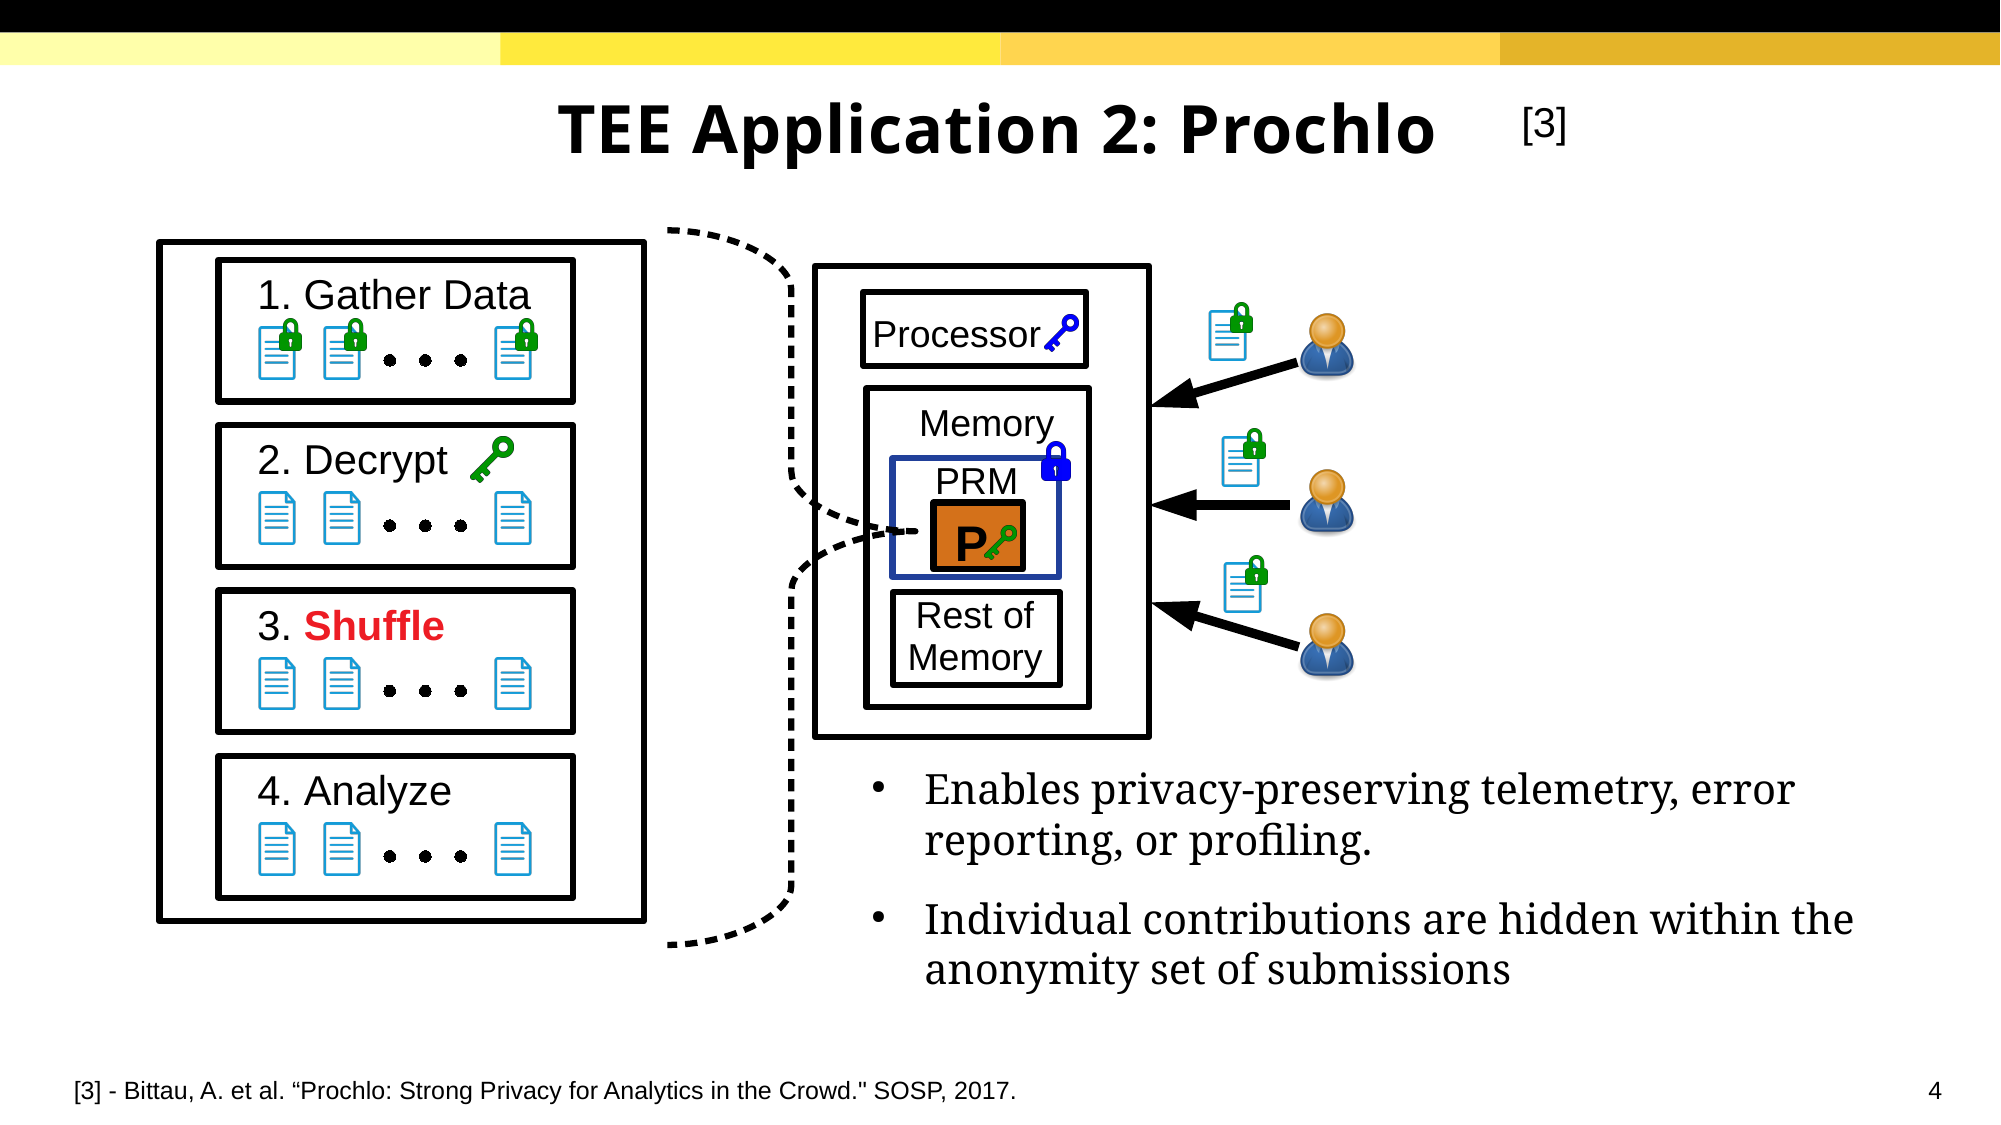

# TEE Application 2: Prochlo
[3]
1. Gather Data
Processor
Memory
2. Decrypt
PRM
P
Rest of
Memory
3. Shuffle
Enables privacy-preserving telemetry, error reporting, or profiling.
Individual contributions are hidden within the anonymity set of submissions
4. Analyze
[3] - Bittau, A. et al. “Prochlo: Strong Privacy for Analytics in the Crowd." SOSP, 2017.
4